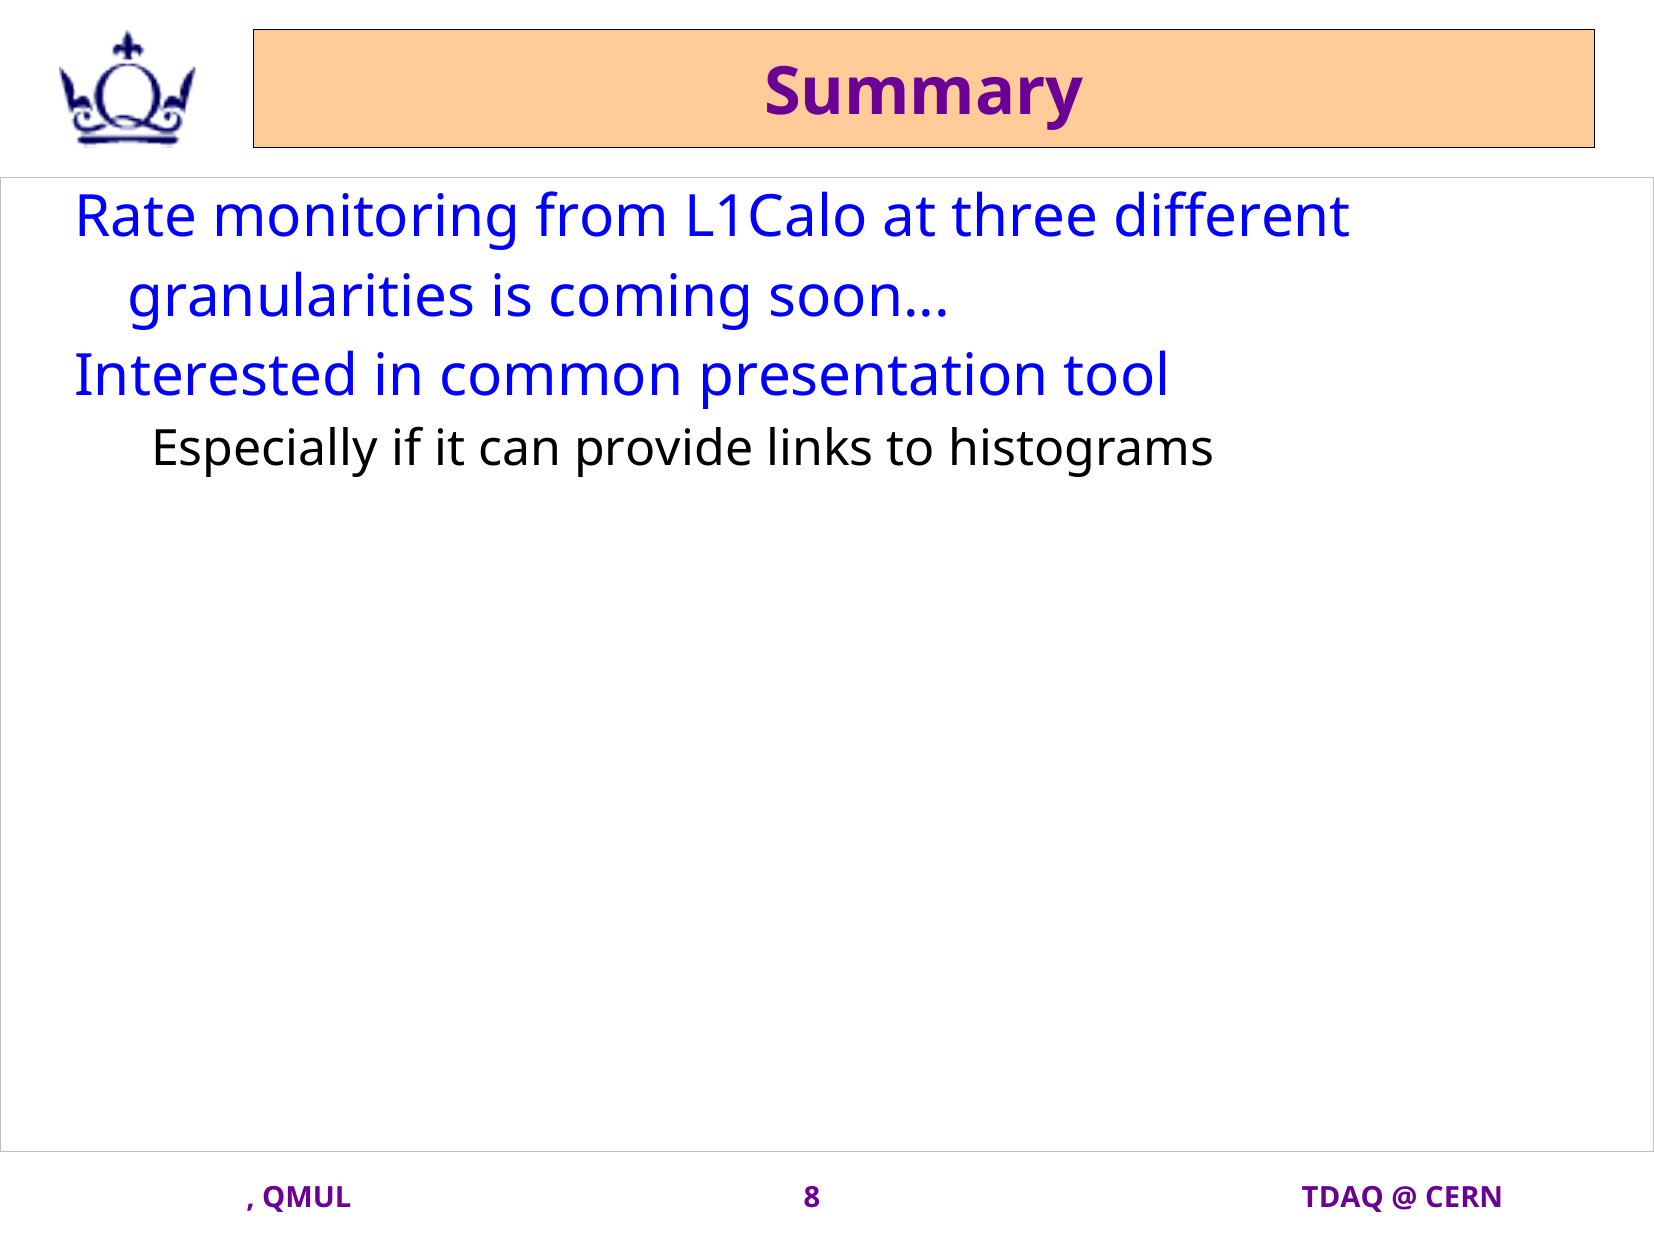

# Summary
Rate monitoring from L1Calo at three different granularities is coming soon...
Interested in common presentation tool
Especially if it can provide links to histograms